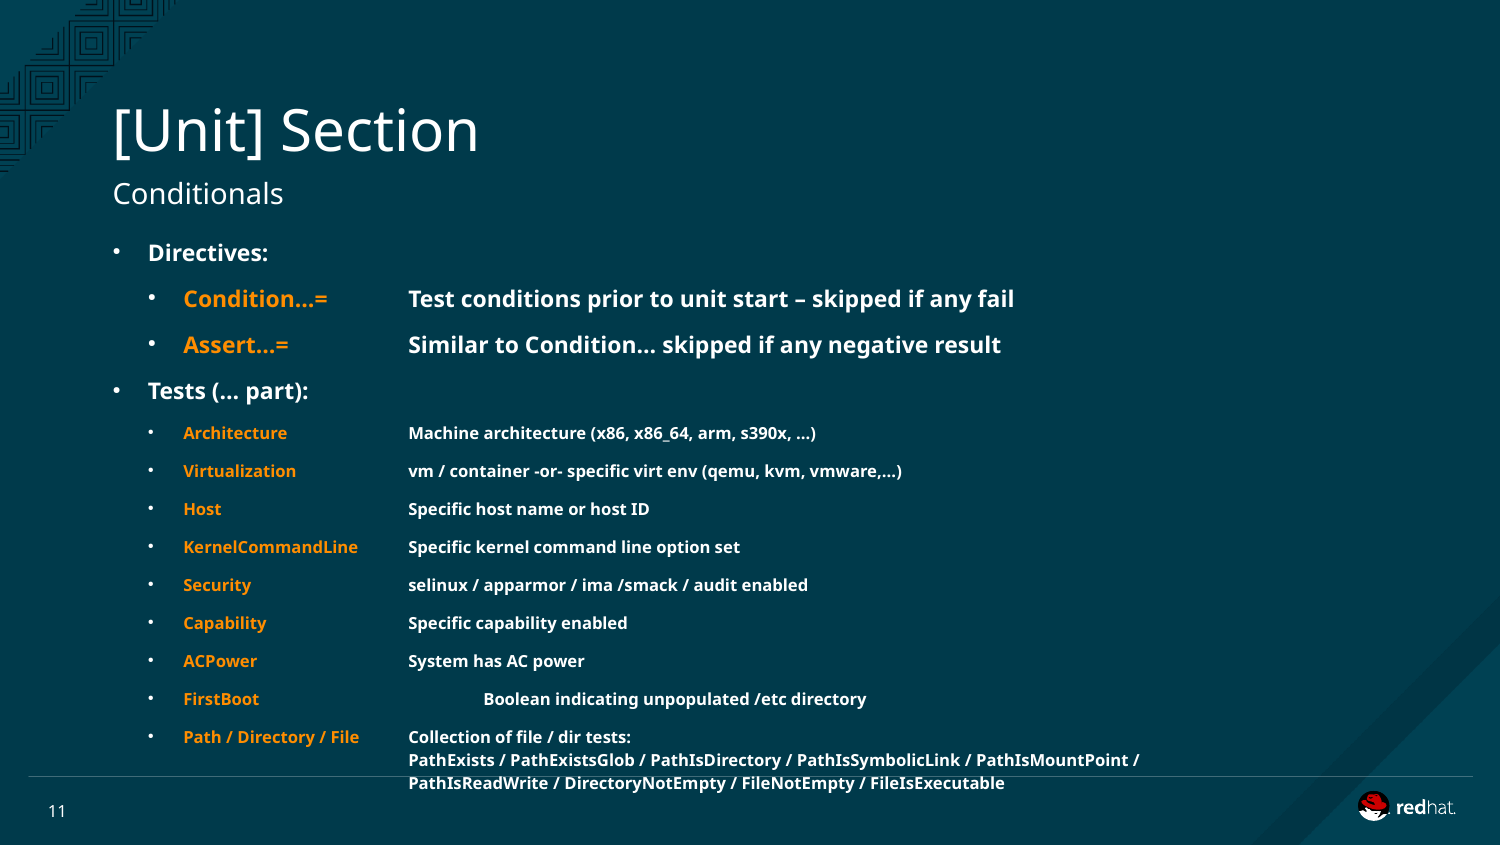

# [Unit] Section
Conditionals
Directives:
Condition…=		Test conditions prior to unit start – skipped if any fail
Assert…=		Similar to Condition… skipped if any negative result
Tests (… part):
Architecture		Machine architecture (x86, x86_64, arm, s390x, …)
Virtualization		vm / container -or- specific virt env (qemu, kvm, vmware,…)
Host			Specific host name or host ID
KernelCommandLine	Specific kernel command line option set
Security			selinux / apparmor / ima /smack / audit enabled
Capability		Specific capability enabled
ACPower			System has AC power
FirstBoot			Boolean indicating unpopulated /etc directory
Path / Directory / File	Collection of file / dir tests:
			PathExists / PathExistsGlob / PathIsDirectory / PathIsSymbolicLink / PathIsMountPoint /
			PathIsReadWrite / DirectoryNotEmpty / FileNotEmpty / FileIsExecutable
11